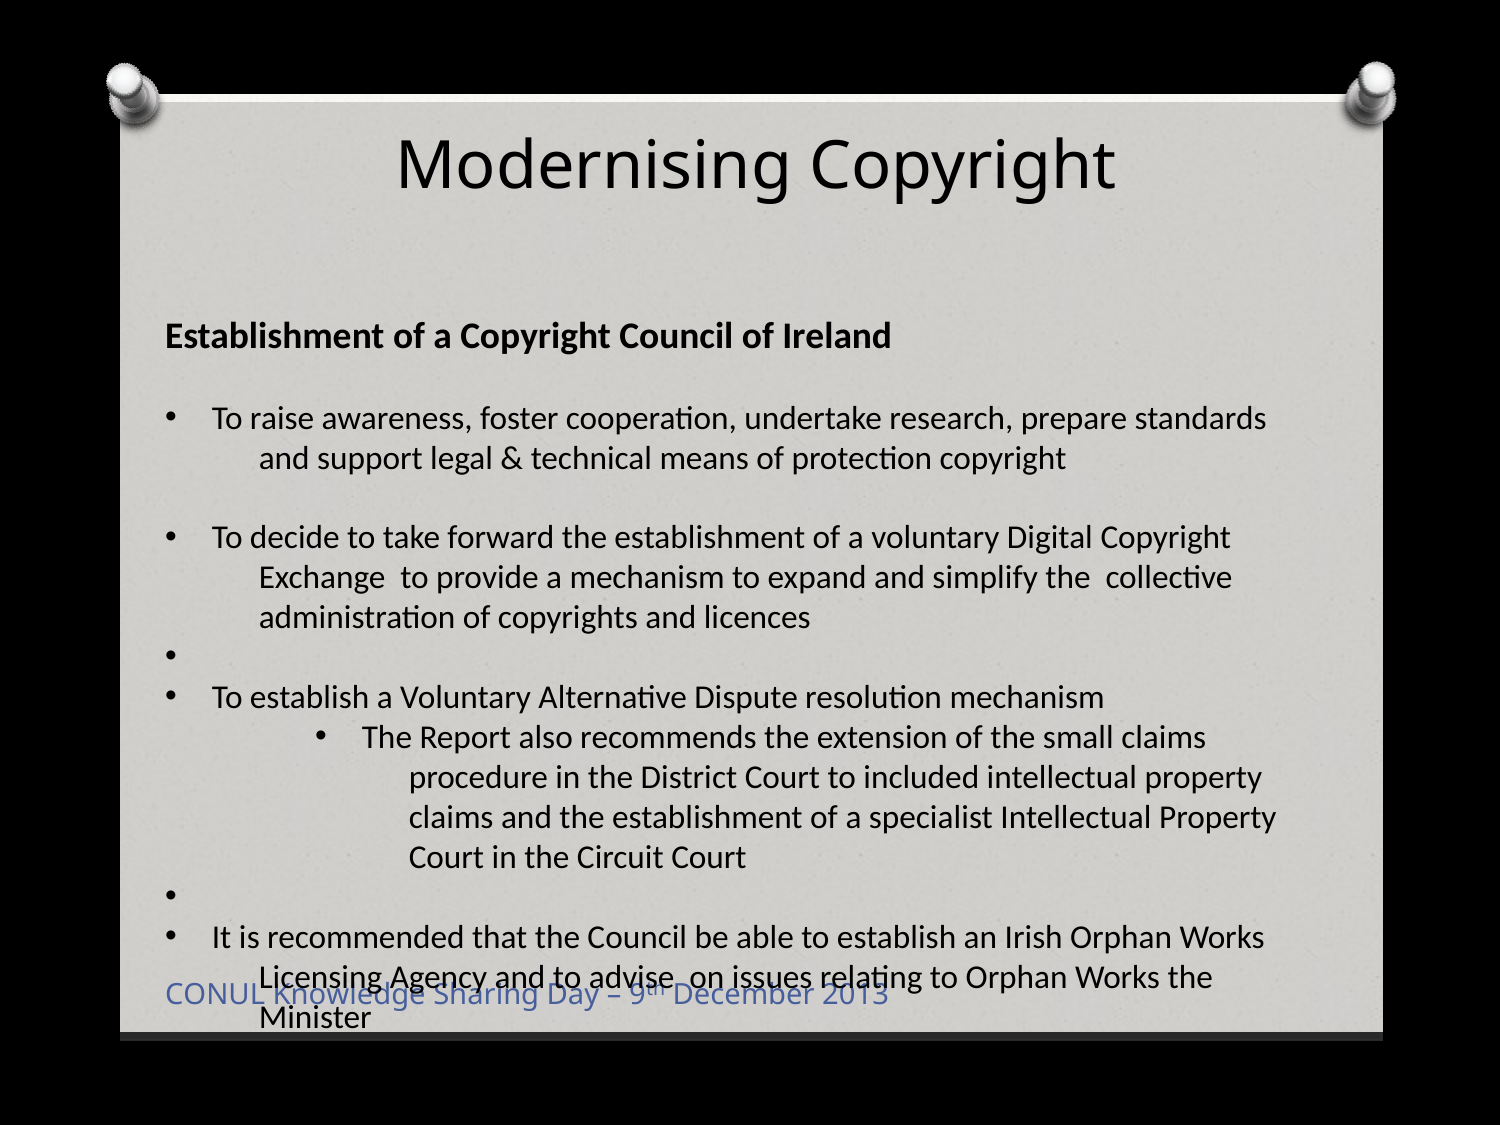

# Modernising Copyright
Establishment of a Copyright Council of Ireland
To raise awareness, foster cooperation, undertake research, prepare standards and support legal & technical means of protection copyright
To decide to take forward the establishment of a voluntary Digital Copyright Exchange to provide a mechanism to expand and simplify the collective administration of copyrights and licences
To establish a Voluntary Alternative Dispute resolution mechanism
The Report also recommends the extension of the small claims procedure in the District Court to included intellectual property claims and the establishment of a specialist Intellectual Property Court in the Circuit Court
It is recommended that the Council be able to establish an Irish Orphan Works Licensing Agency and to advise on issues relating to Orphan Works the Minister
CONUL Knowledge Sharing Day – 9th December 2013